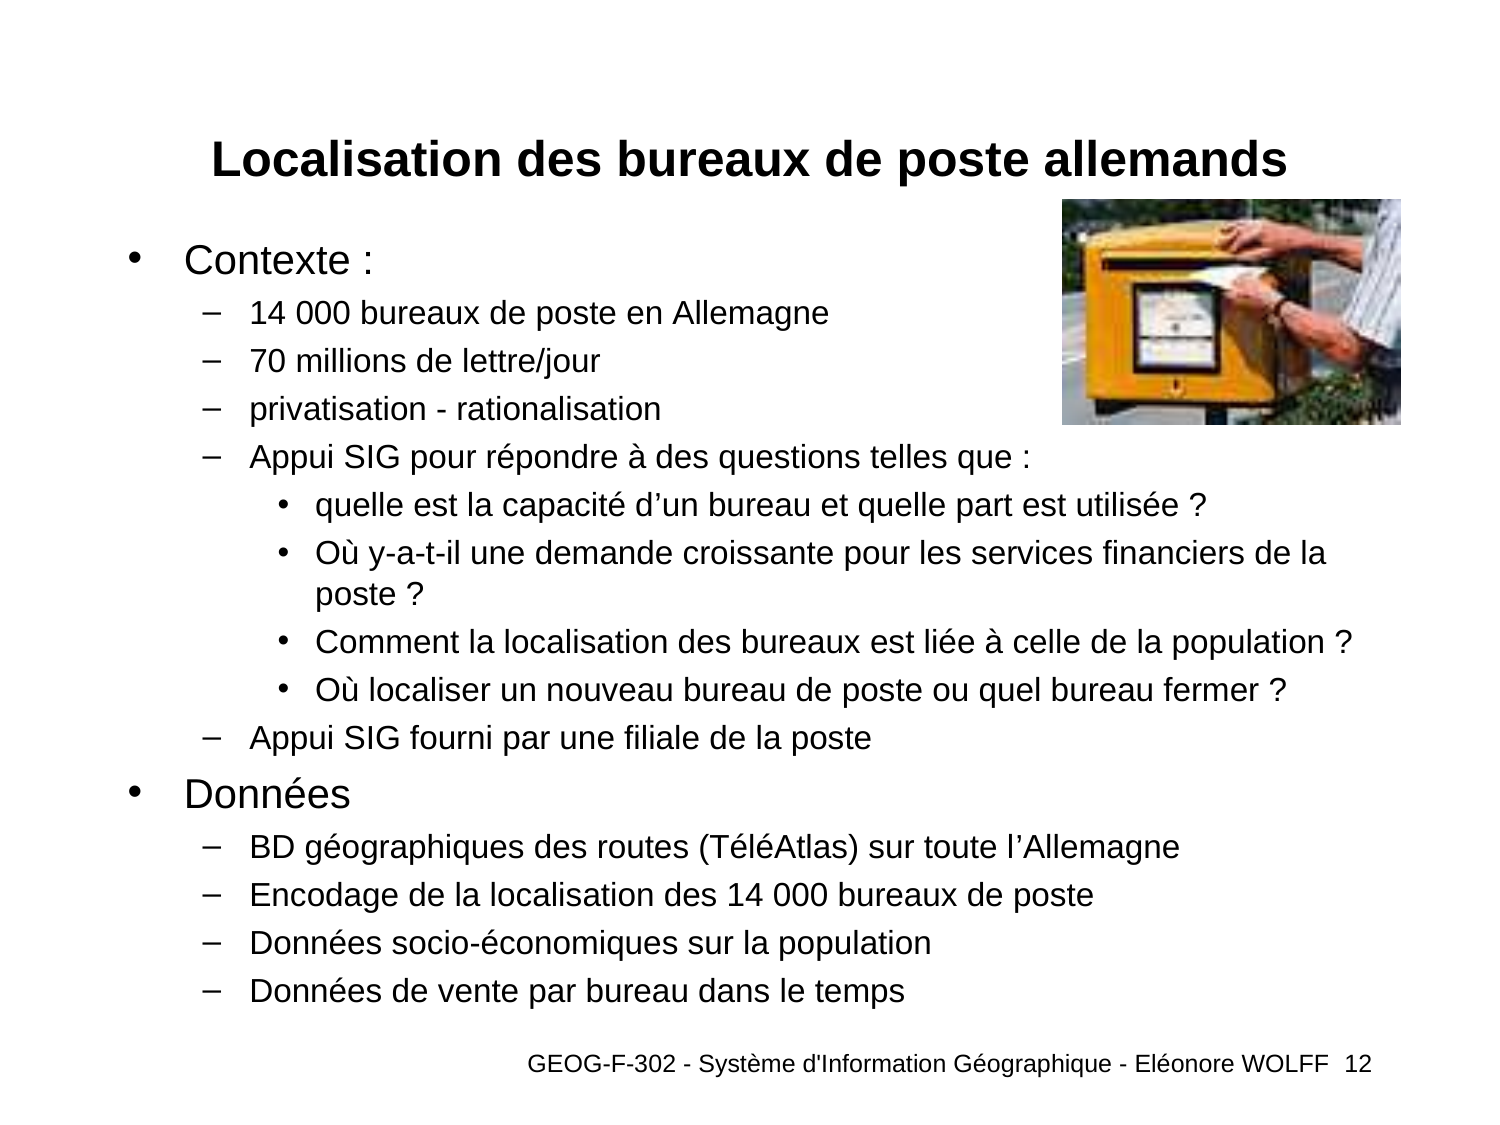

# Localisation des bureaux de poste allemands
Contexte :
14 000 bureaux de poste en Allemagne
70 millions de lettre/jour
privatisation - rationalisation
Appui SIG pour répondre à des questions telles que :
quelle est la capacité d’un bureau et quelle part est utilisée ?
Où y-a-t-il une demande croissante pour les services financiers de la poste ?
Comment la localisation des bureaux est liée à celle de la population ?
Où localiser un nouveau bureau de poste ou quel bureau fermer ?
Appui SIG fourni par une filiale de la poste
Données
BD géographiques des routes (TéléAtlas) sur toute l’Allemagne
Encodage de la localisation des 14 000 bureaux de poste
Données socio-économiques sur la population
Données de vente par bureau dans le temps
GEOG-F-302 - Système d'Information Géographique - Eléonore WOLFF